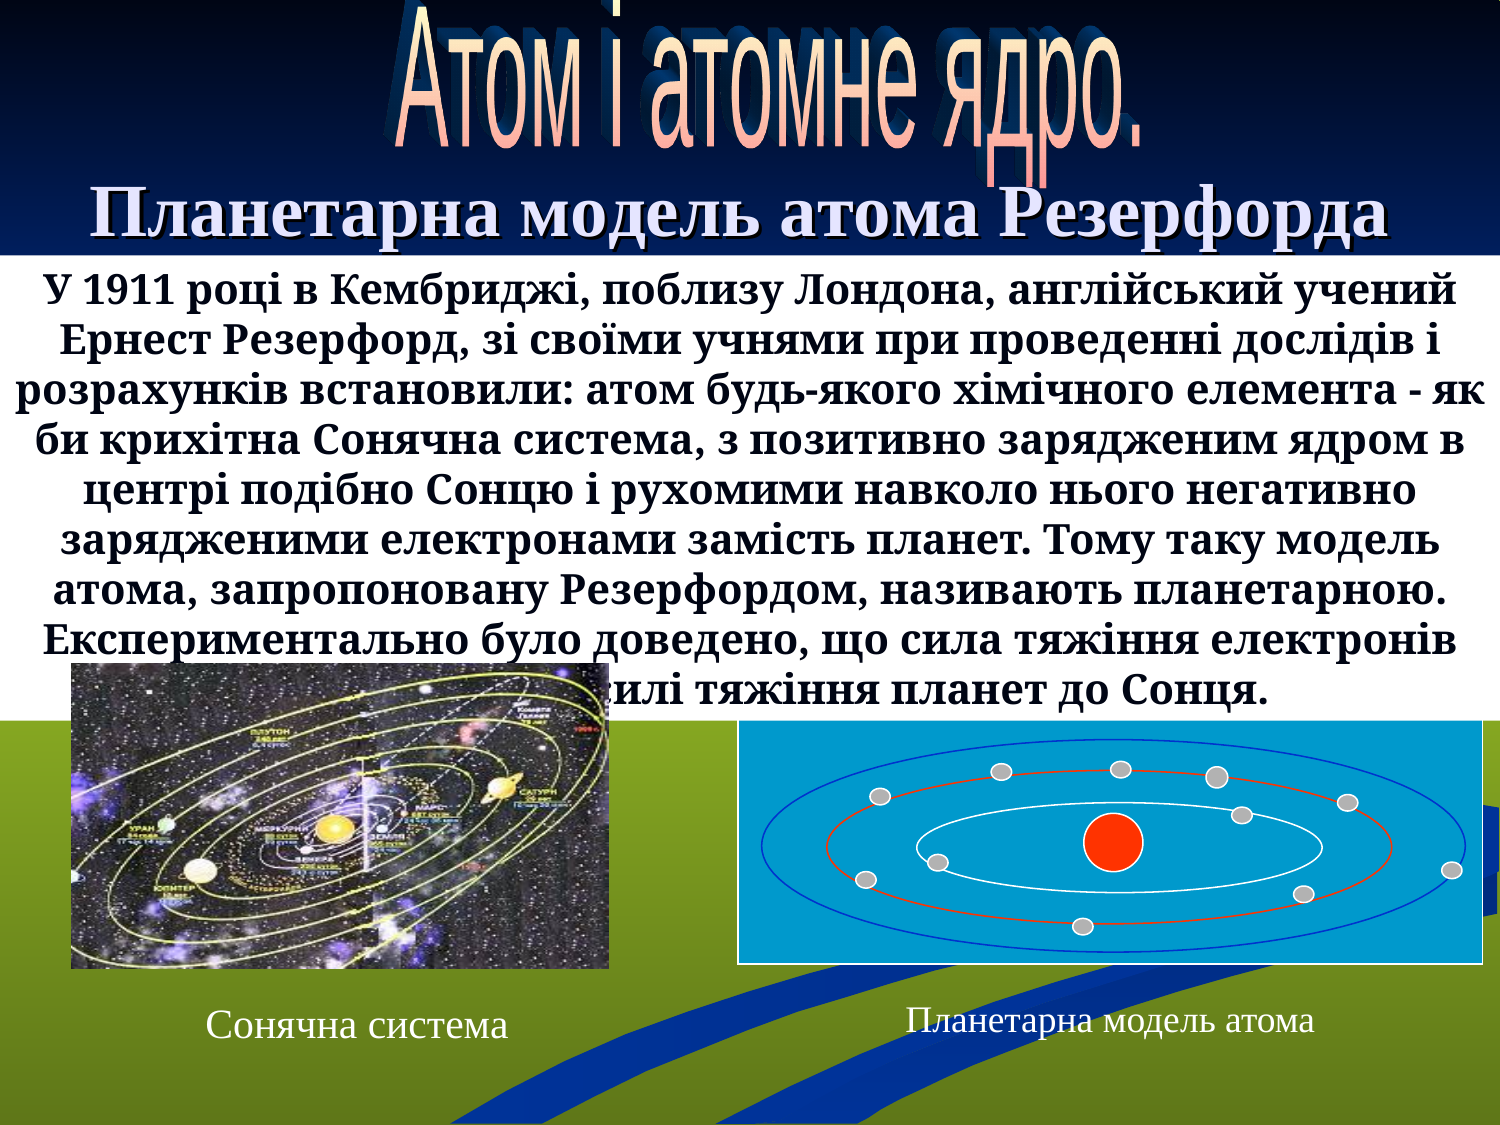

Атом і атомне ядро.
# Планетарна модель атома Резерфорда
У 1911 році в Кембриджі, поблизу Лондона, англійський учений Ернест Резерфорд, зі своїми учнями при проведенні дослідів і розрахунків встановили: атом будь-якого хімічного елемента - як би крихітна Сонячна система, з позитивно зарядженим ядром в центрі подібно Сонцю і рухомими навколо нього негативно зарядженими електронами замість планет. Тому таку модель атома, запропоновану Резерфордом, називають планетарною. Експериментально було доведено, що сила тяжіння електронів до ядра подібна силі тяжіння планет до Сонця.
Планетарна модель атома
Сонячна система